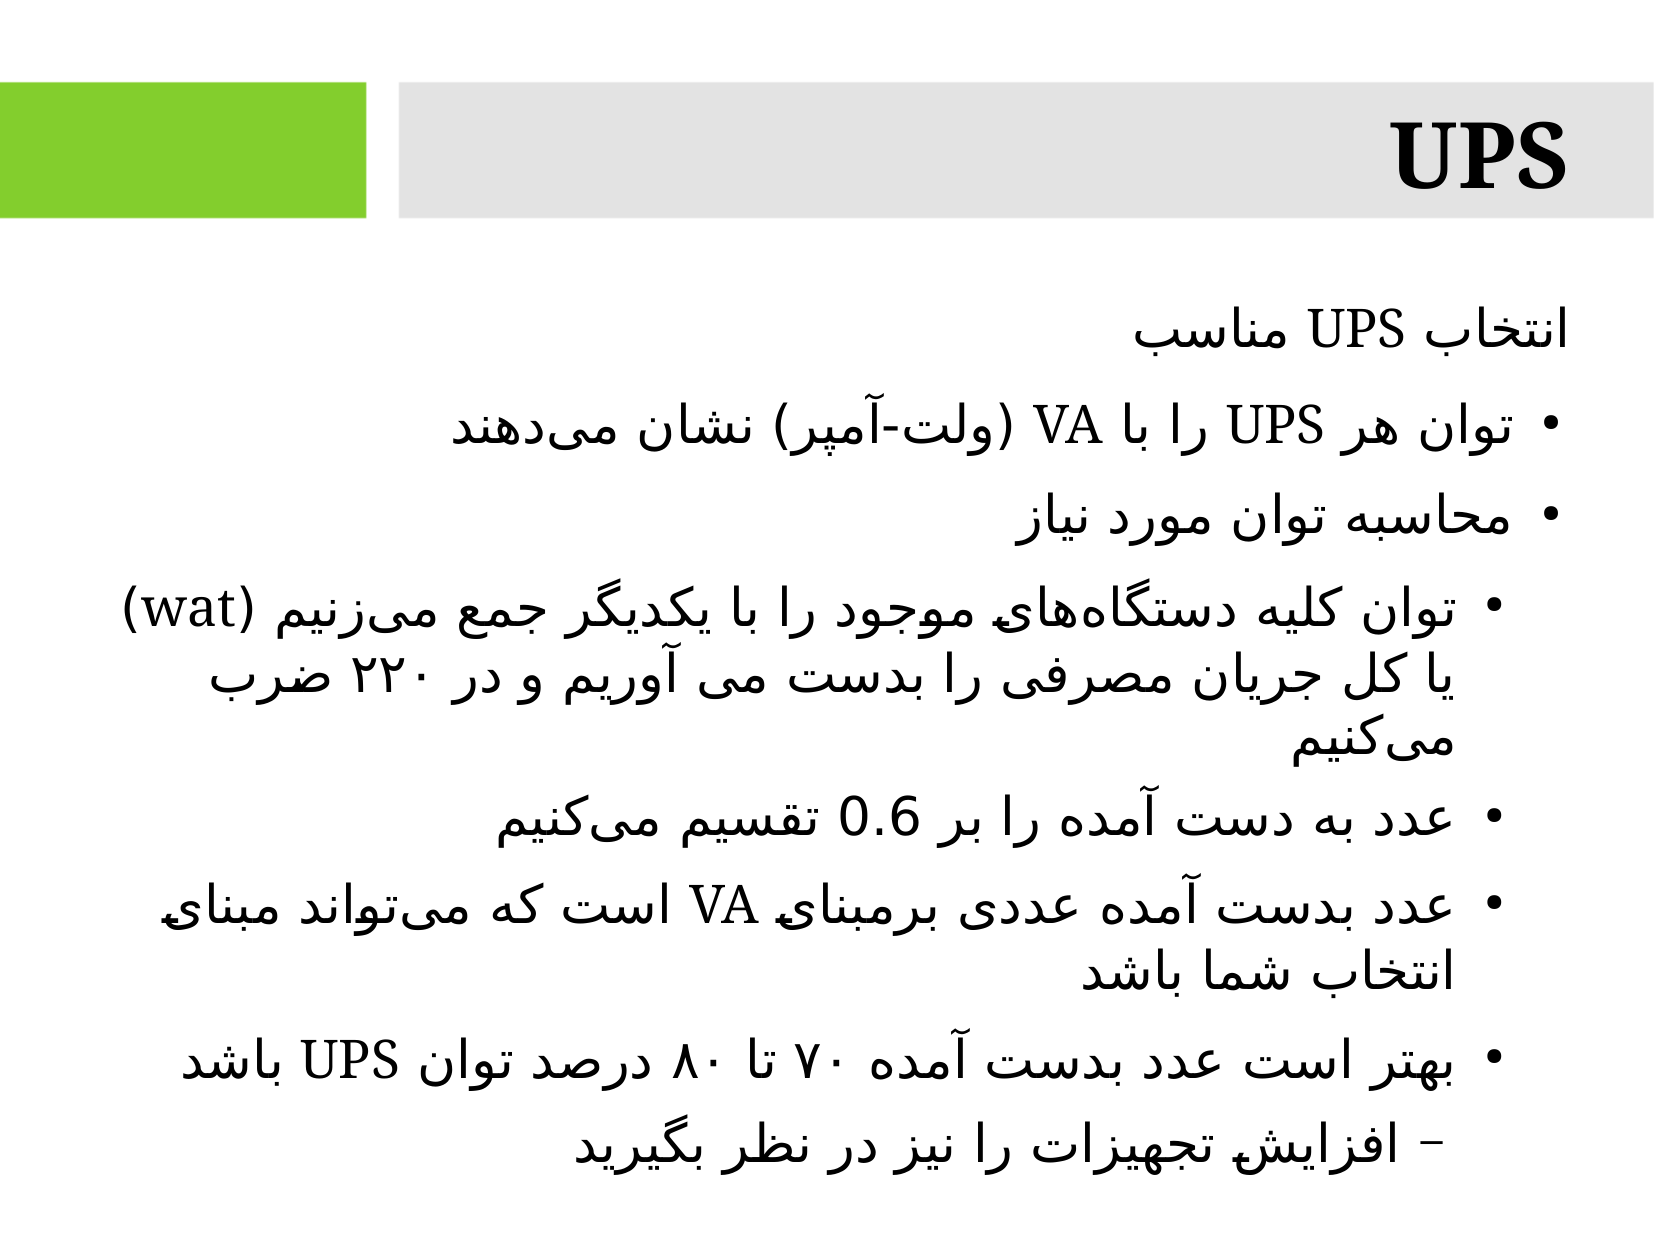

# UPS
انتخاب UPS مناسب
توان هر UPS را با VA (ولت-آمپر) نشان می‌دهند
محاسبه توان مورد نیاز
توان کلیه دستگاه‌های موجود را با یکدیگر جمع می‌زنیم (wat) یا کل جریان مصرفی را بدست می آوریم و در ۲۲۰ ضرب می‌کنیم
عدد به دست آمده را بر 0.6 تقسیم می‌کنیم
عدد بدست آمده عددی برمبنای VA است که می‌تواند مبنای انتخاب شما باشد
بهتر است عدد بدست آمده ۷۰ تا ۸۰ درصد توان UPS باشد
افزایش تجهیزات را نیز در نظر بگیرید